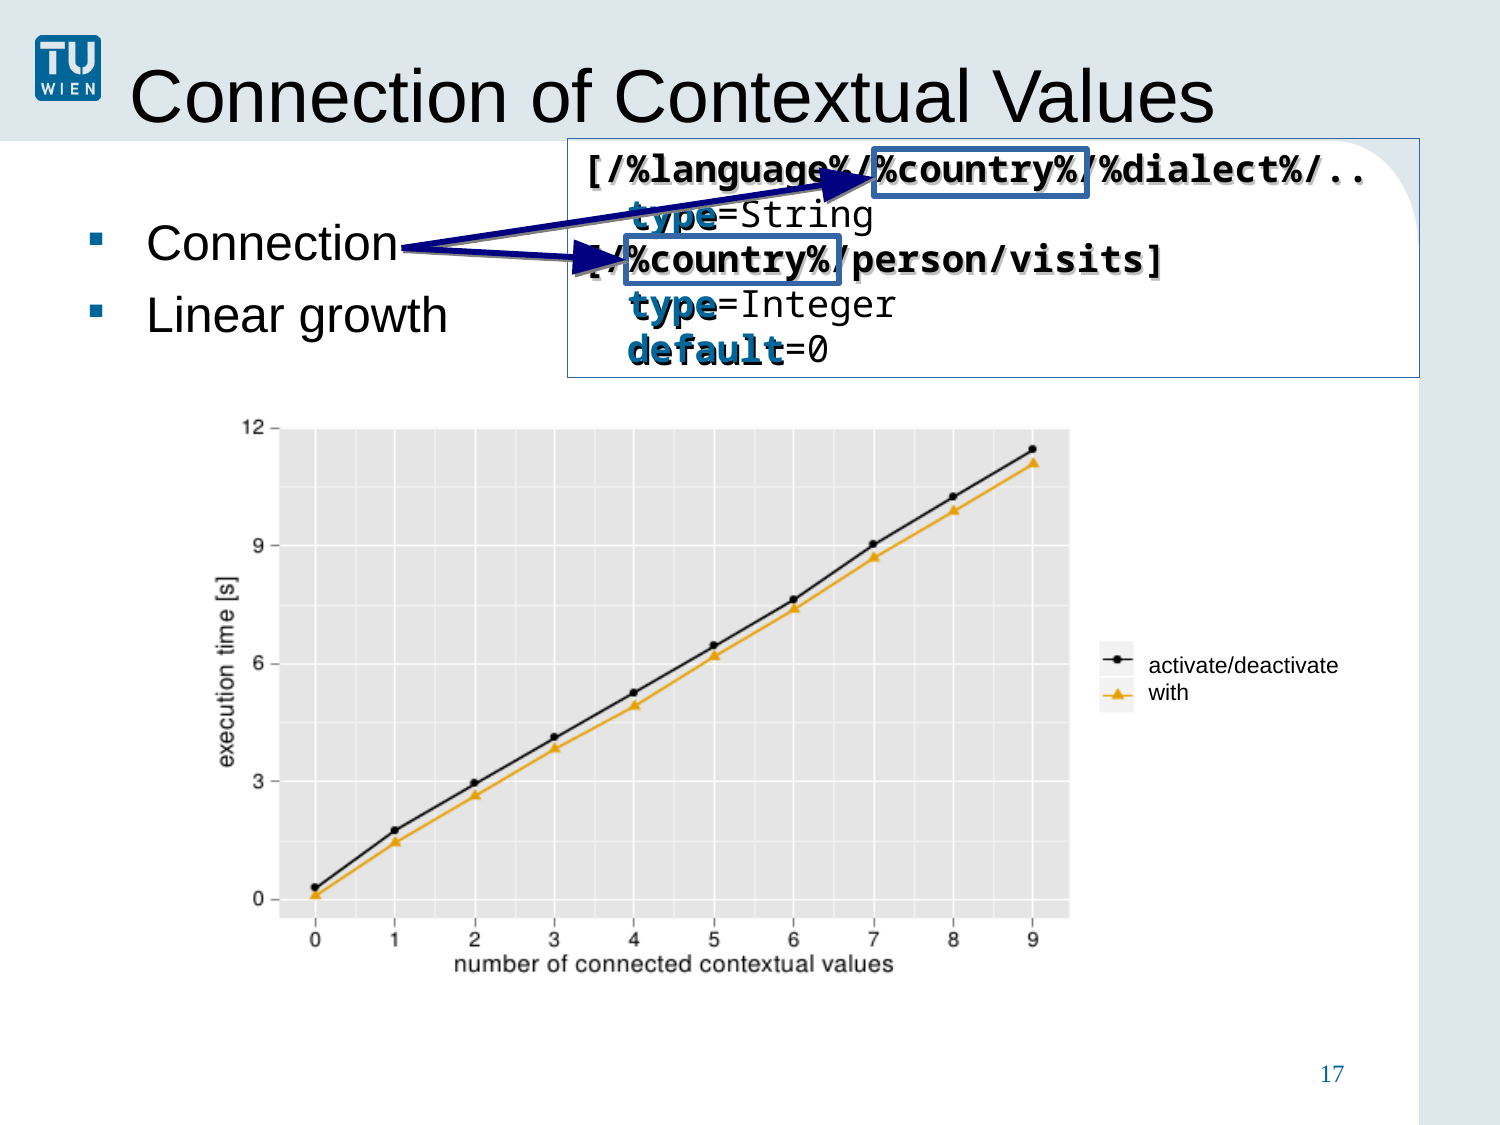

# Connection of Contextual Values
[/%language%/%country%/%dialect%/..
 type=String
[/%country%/person/visits]
 type=Integer
 default=0
Connection
Linear growth
activate/deactivate
with
17